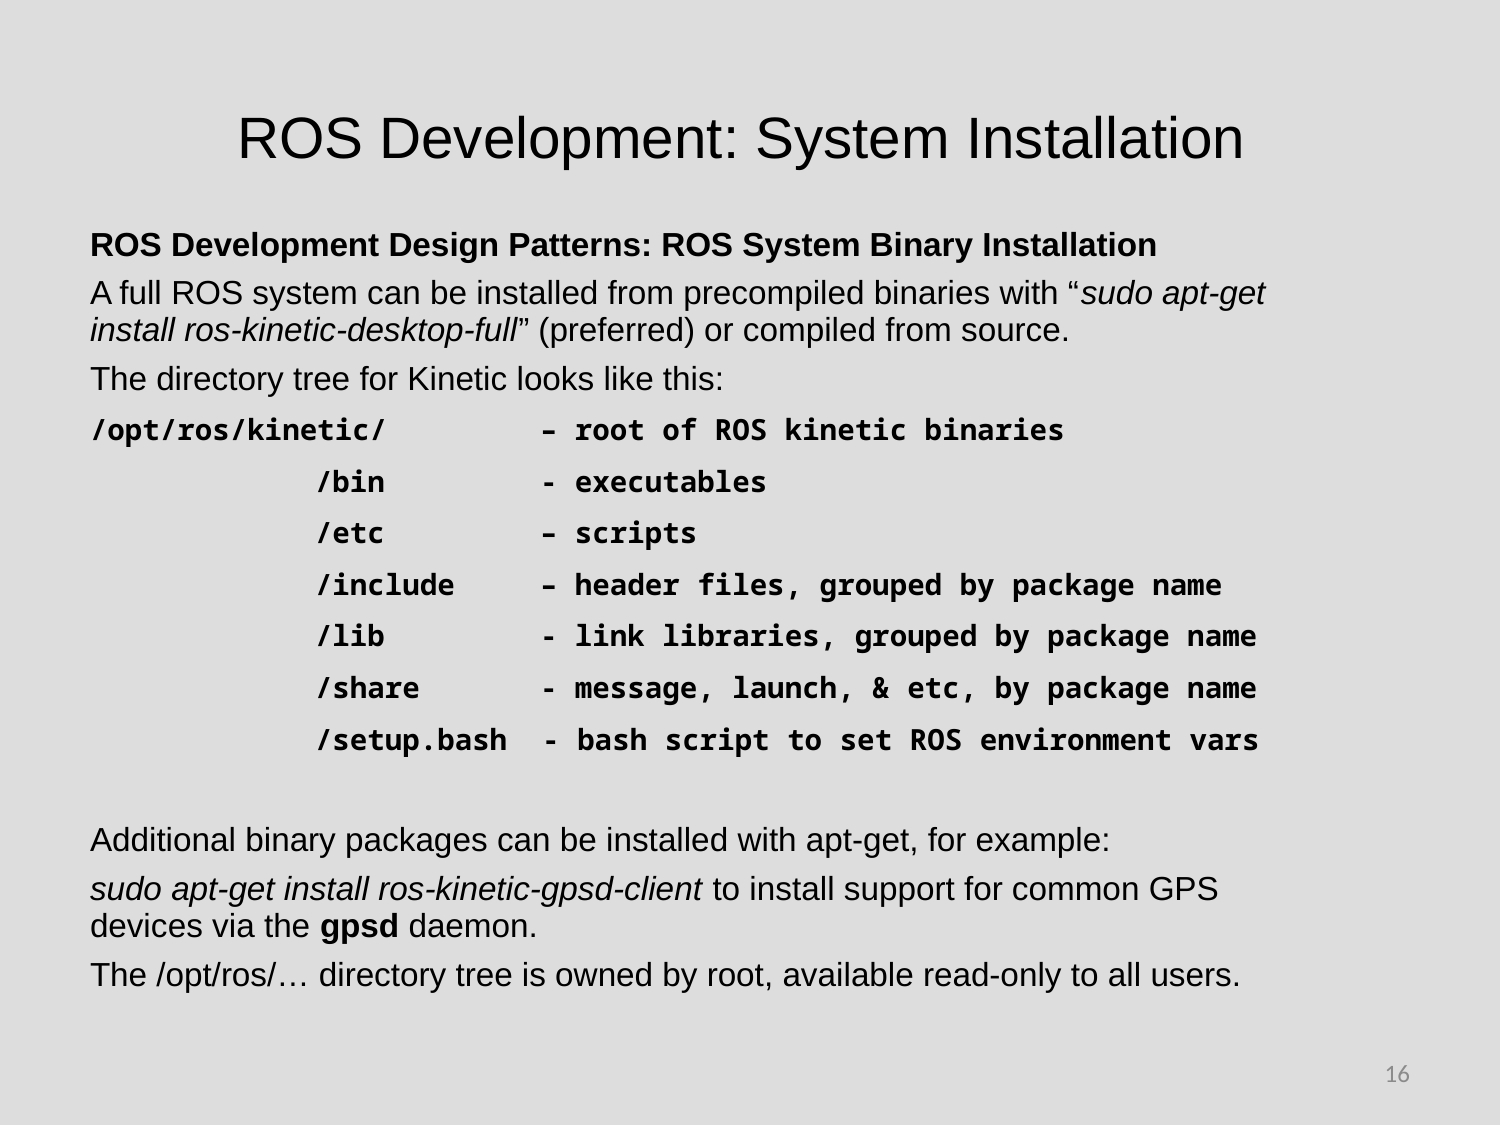

# ROS Development: System Installation
ROS Development Design Patterns: ROS System Binary Installation
A full ROS system can be installed from precompiled binaries with “sudo apt-get install ros-kinetic-desktop-full” (preferred) or compiled from source.
The directory tree for Kinetic looks like this:
/opt/ros/kinetic/			– root of ROS kinetic binaries
			/bin			- executables
			/etc			– scripts
			/include		– header files, grouped by package name
			/lib			- link libraries, grouped by package name
			/share		- message, launch, & etc, by package name
			/setup.bash - bash script to set ROS environment vars
Additional binary packages can be installed with apt-get, for example:
sudo apt-get install ros-kinetic-gpsd-client to install support for common GPS devices via the gpsd daemon.
The /opt/ros/… directory tree is owned by root, available read-only to all users.
Oct 9, 2017
16